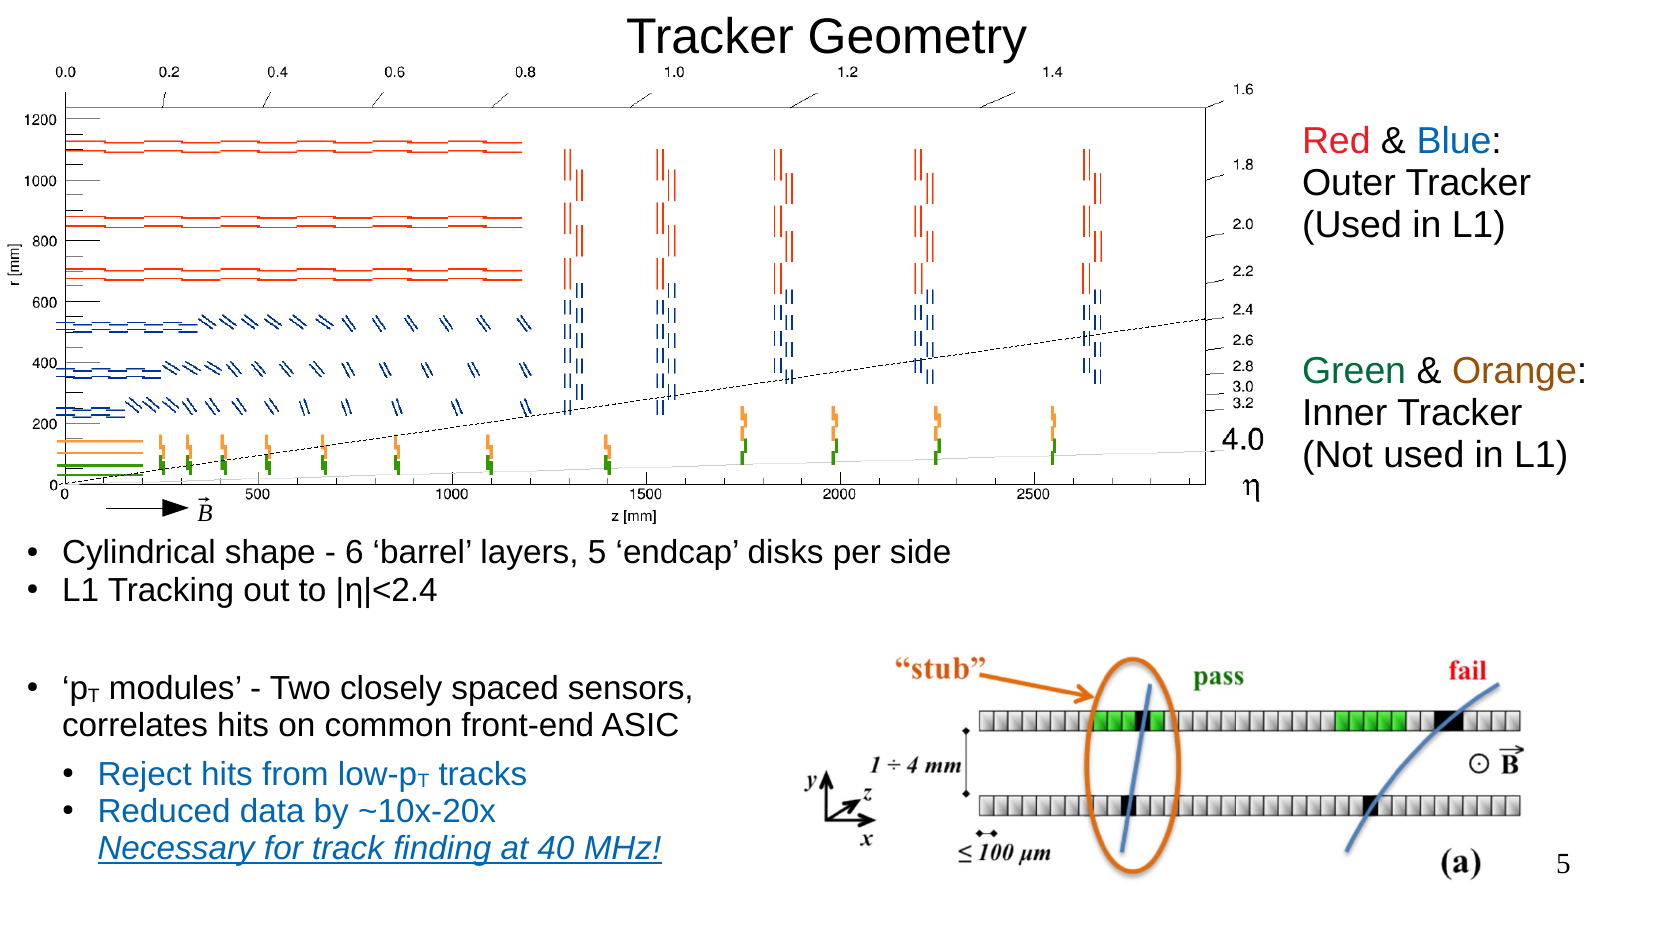

# Tracker Geometry
Red & Blue: Outer Tracker
(Used in L1)
Green & Orange: Inner Tracker
(Not used in L1)
Cylindrical shape - 6 ‘barrel’ layers, 5 ‘endcap’ disks per side
L1 Tracking out to |η|<2.4
‘pT modules’ - Two closely spaced sensors, correlates hits on common front-end ASIC
Reject hits from low-pT tracks
Reduced data by ~10x-20x Necessary for track finding at 40 MHz!
5